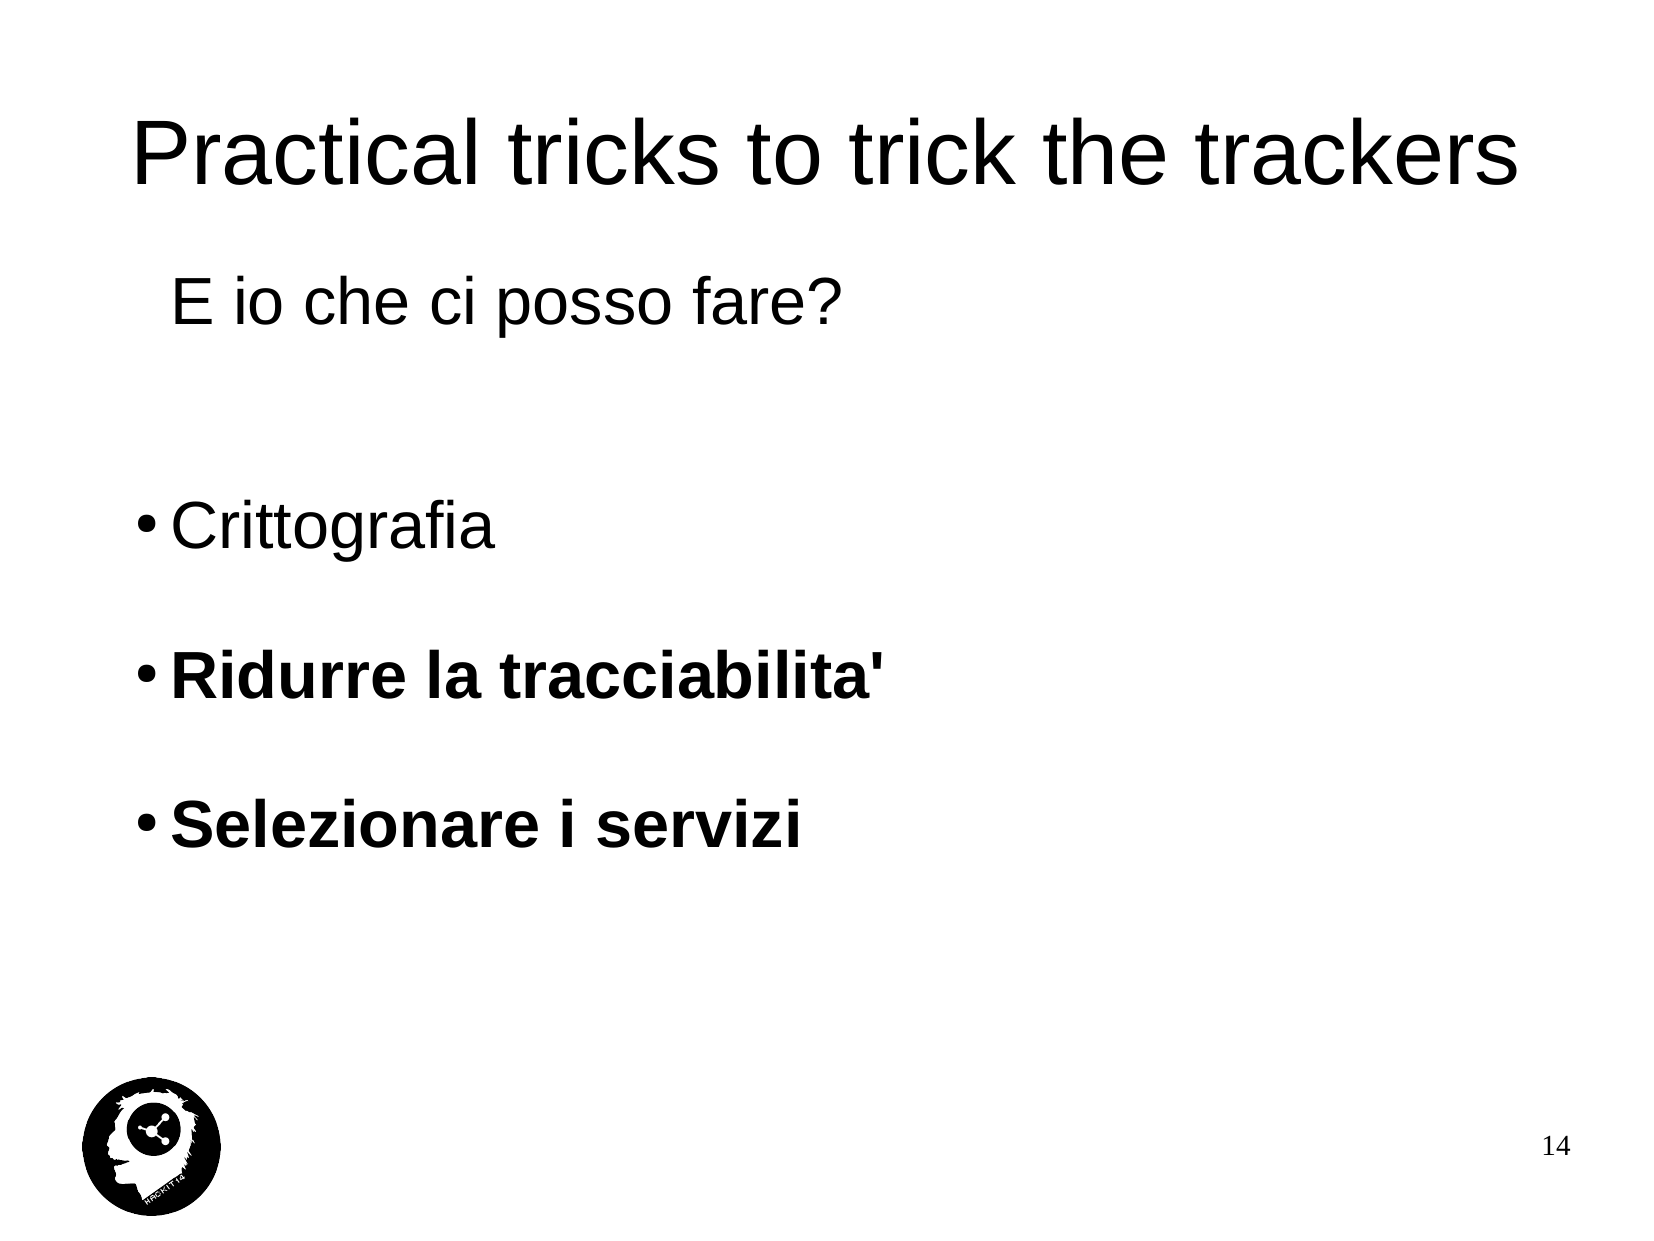

# Practical tricks to trick the trackers
E io che ci posso fare?
Crittografia
Ridurre la tracciabilita'
Selezionare i servizi
14